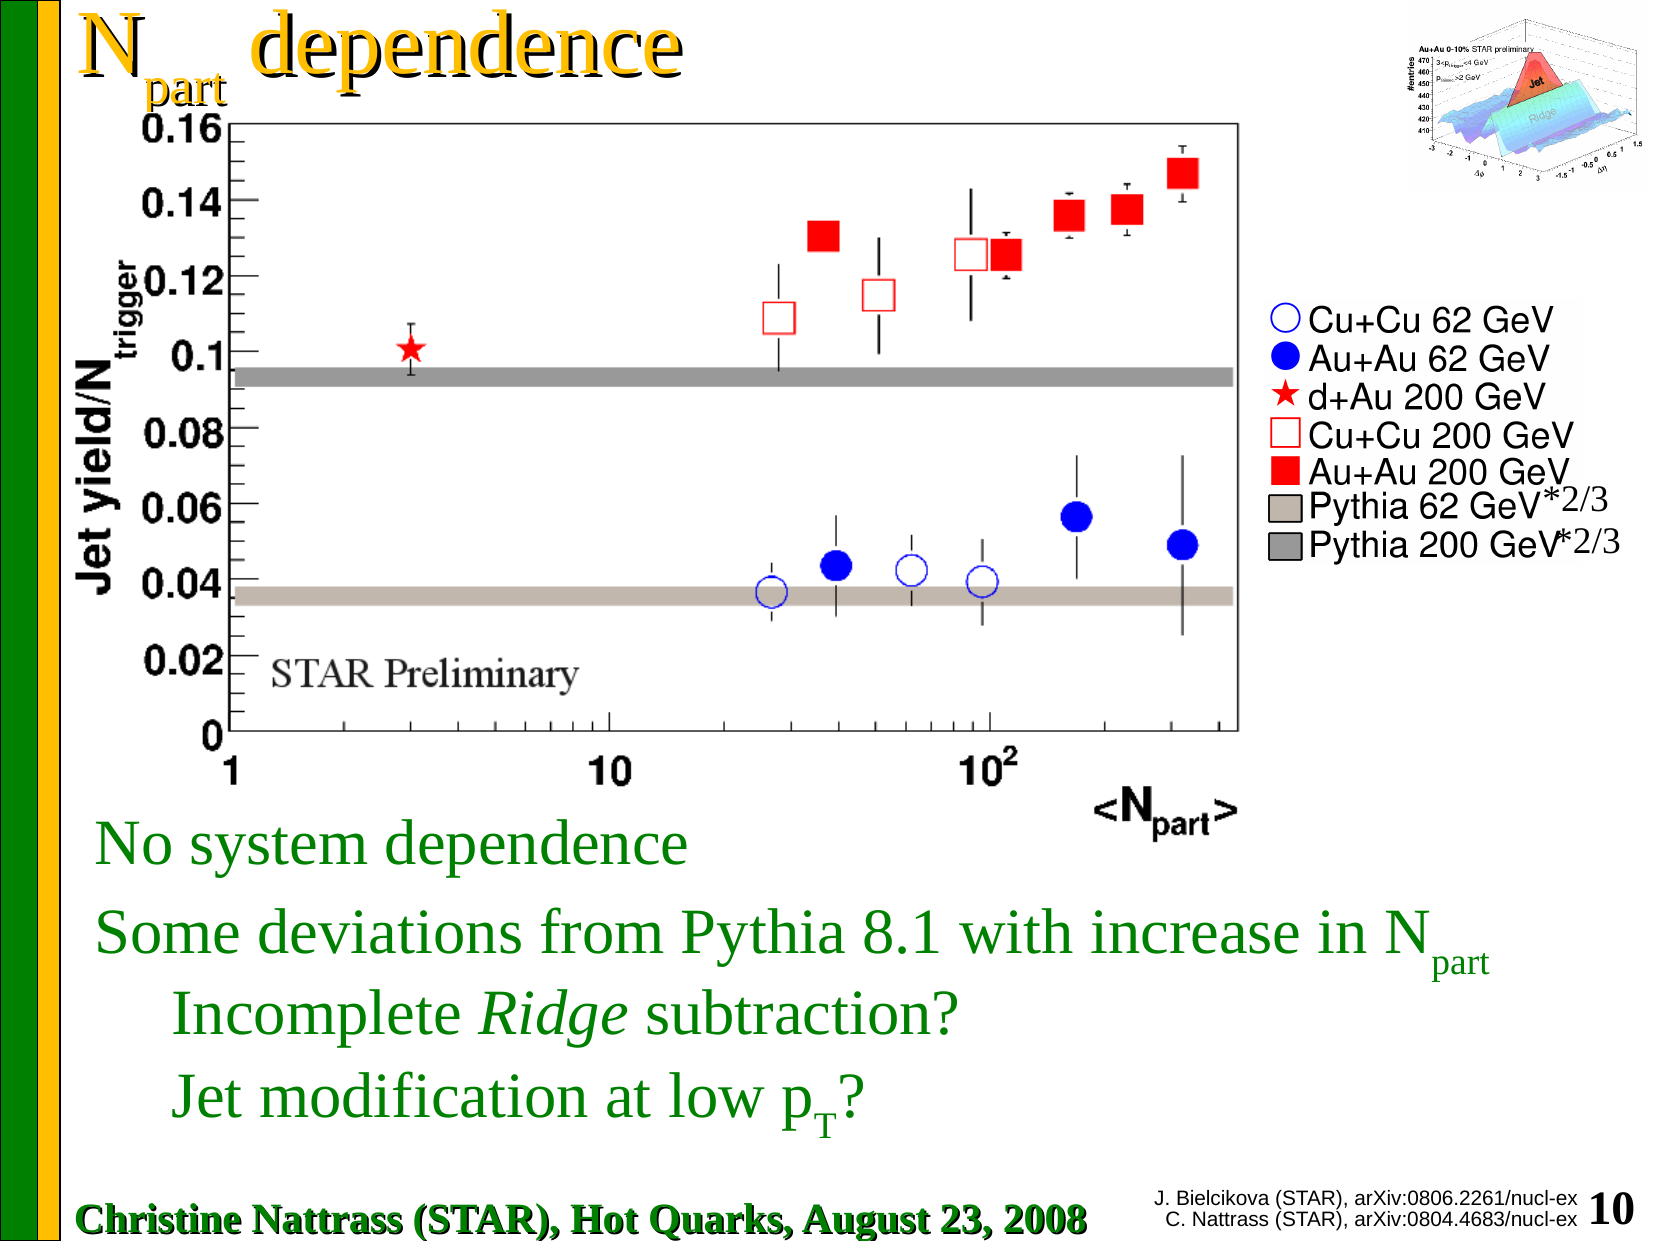

# Npart dependence
*2/3
*2/3
No system dependence
Some deviations from Pythia 8.1 with increase in Npart
Incomplete Ridge subtraction?
Jet modification at low pT?
10
J. Bielcikova (STAR), arXiv:0806.2261/nucl-ex
C. Nattrass (STAR), arXiv:0804.4683/nucl-ex